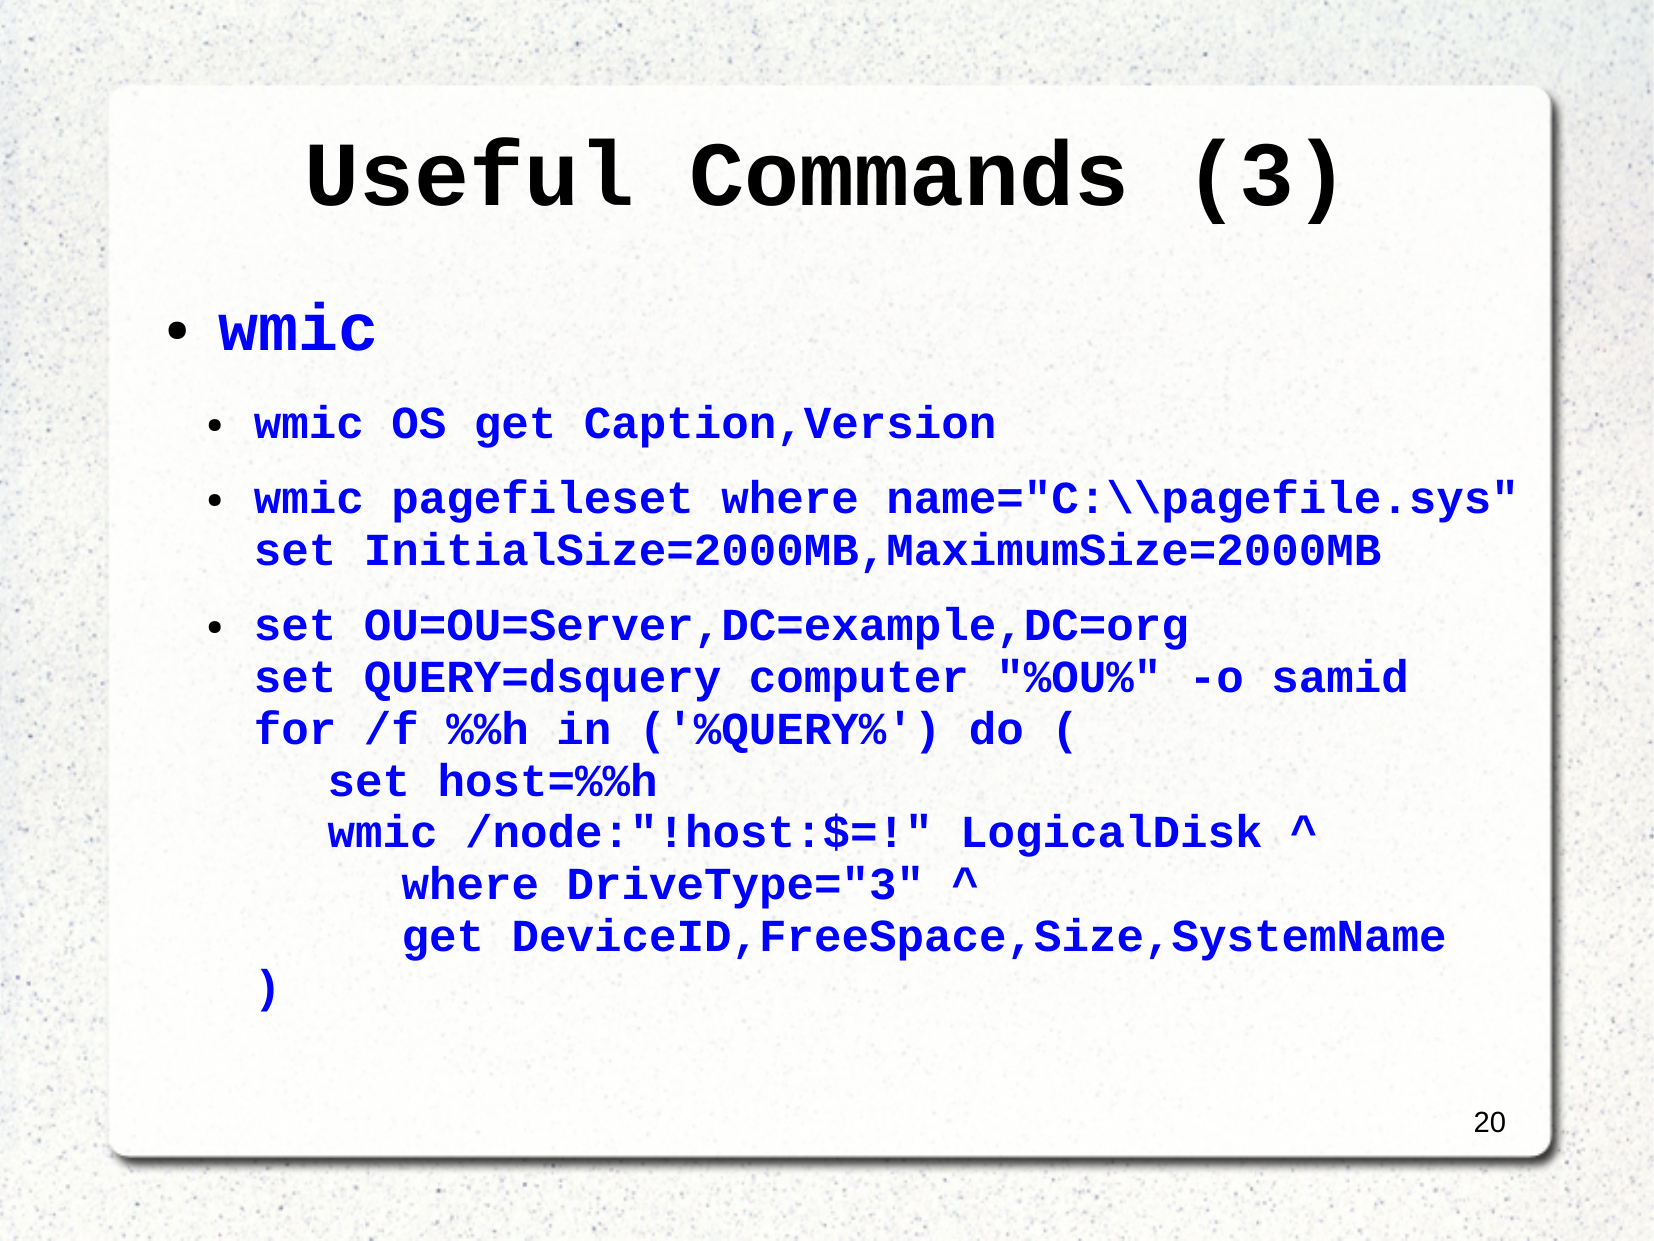

# Useful Commands (3)
wmic
wmic OS get Caption,Version
wmic pagefileset where name="C:\\pagefile.sys" set InitialSize=2000MB,MaximumSize=2000MB
set OU=OU=Server,DC=example,DC=org
set QUERY=dsquery computer "%OU%" -o samid
for /f %%h in ('%QUERY%') do (
	set host=%%h
	wmic /node:"!host:$=!" LogicalDisk ^
		where DriveType="3" ^
		get DeviceID,FreeSpace,Size,SystemName
)
20